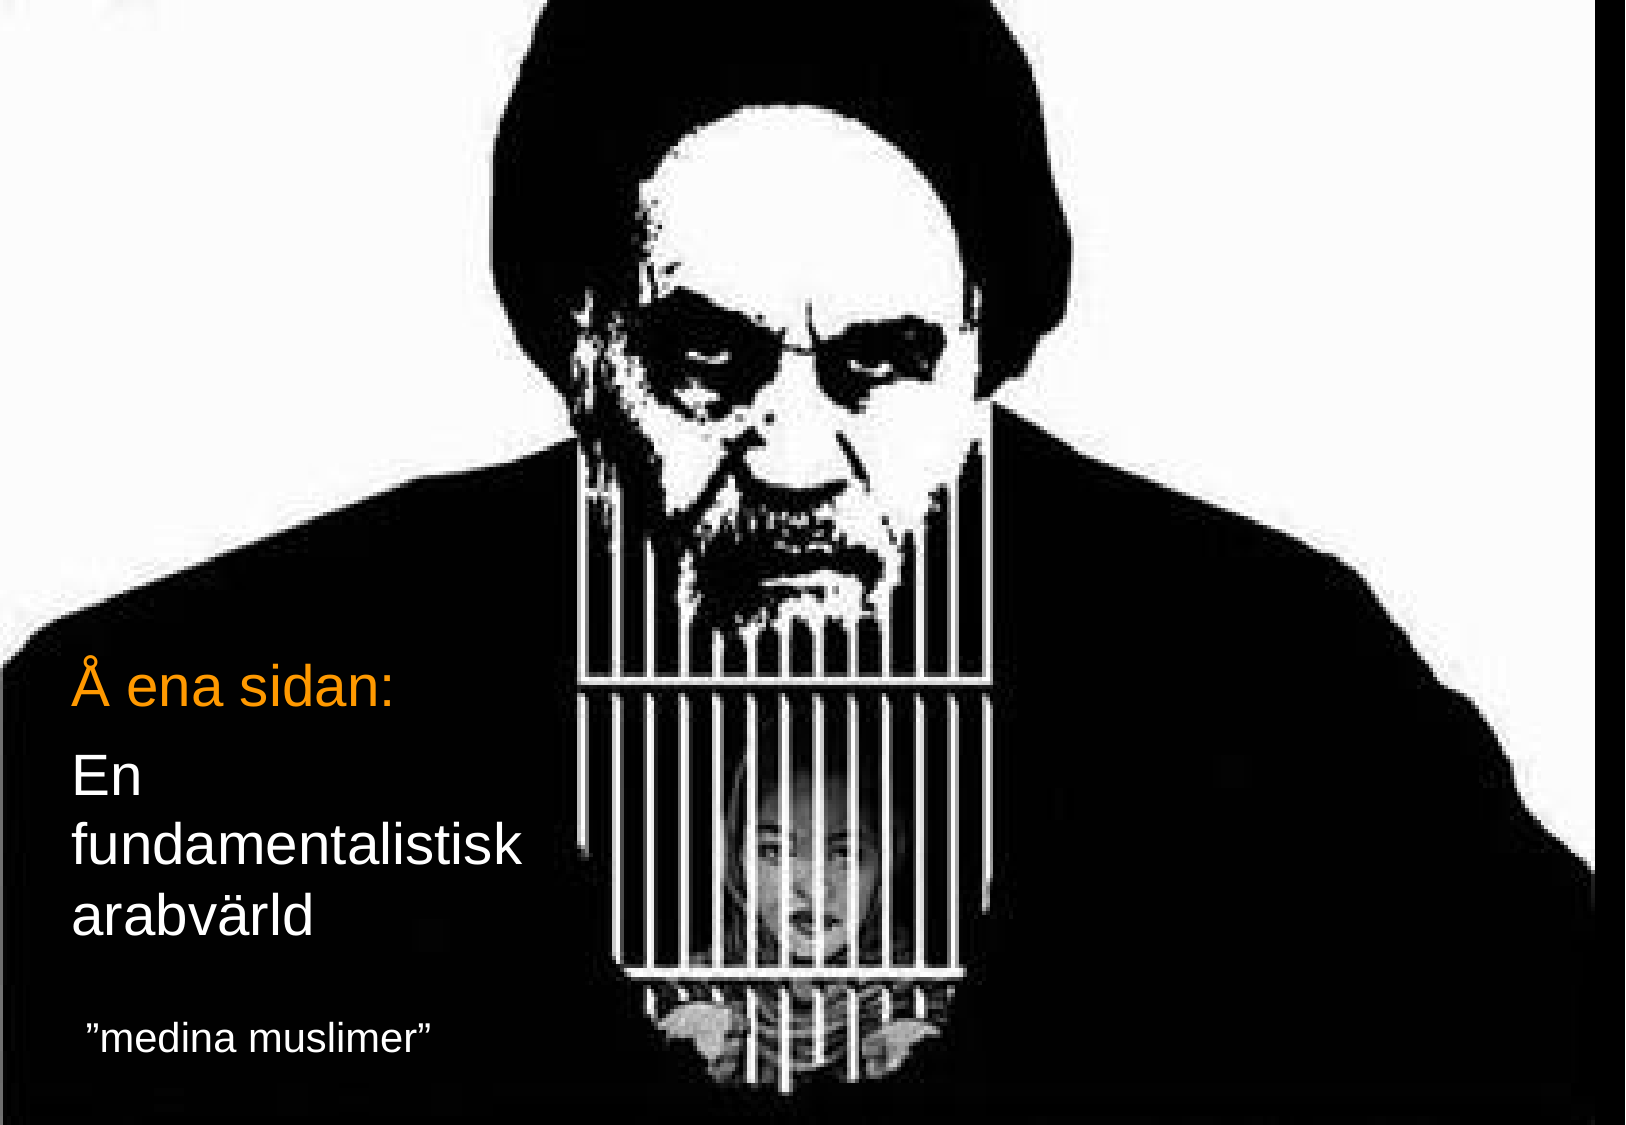

Å ena sidan:
En fundamentalistisk arabvärld
”medina muslimer”